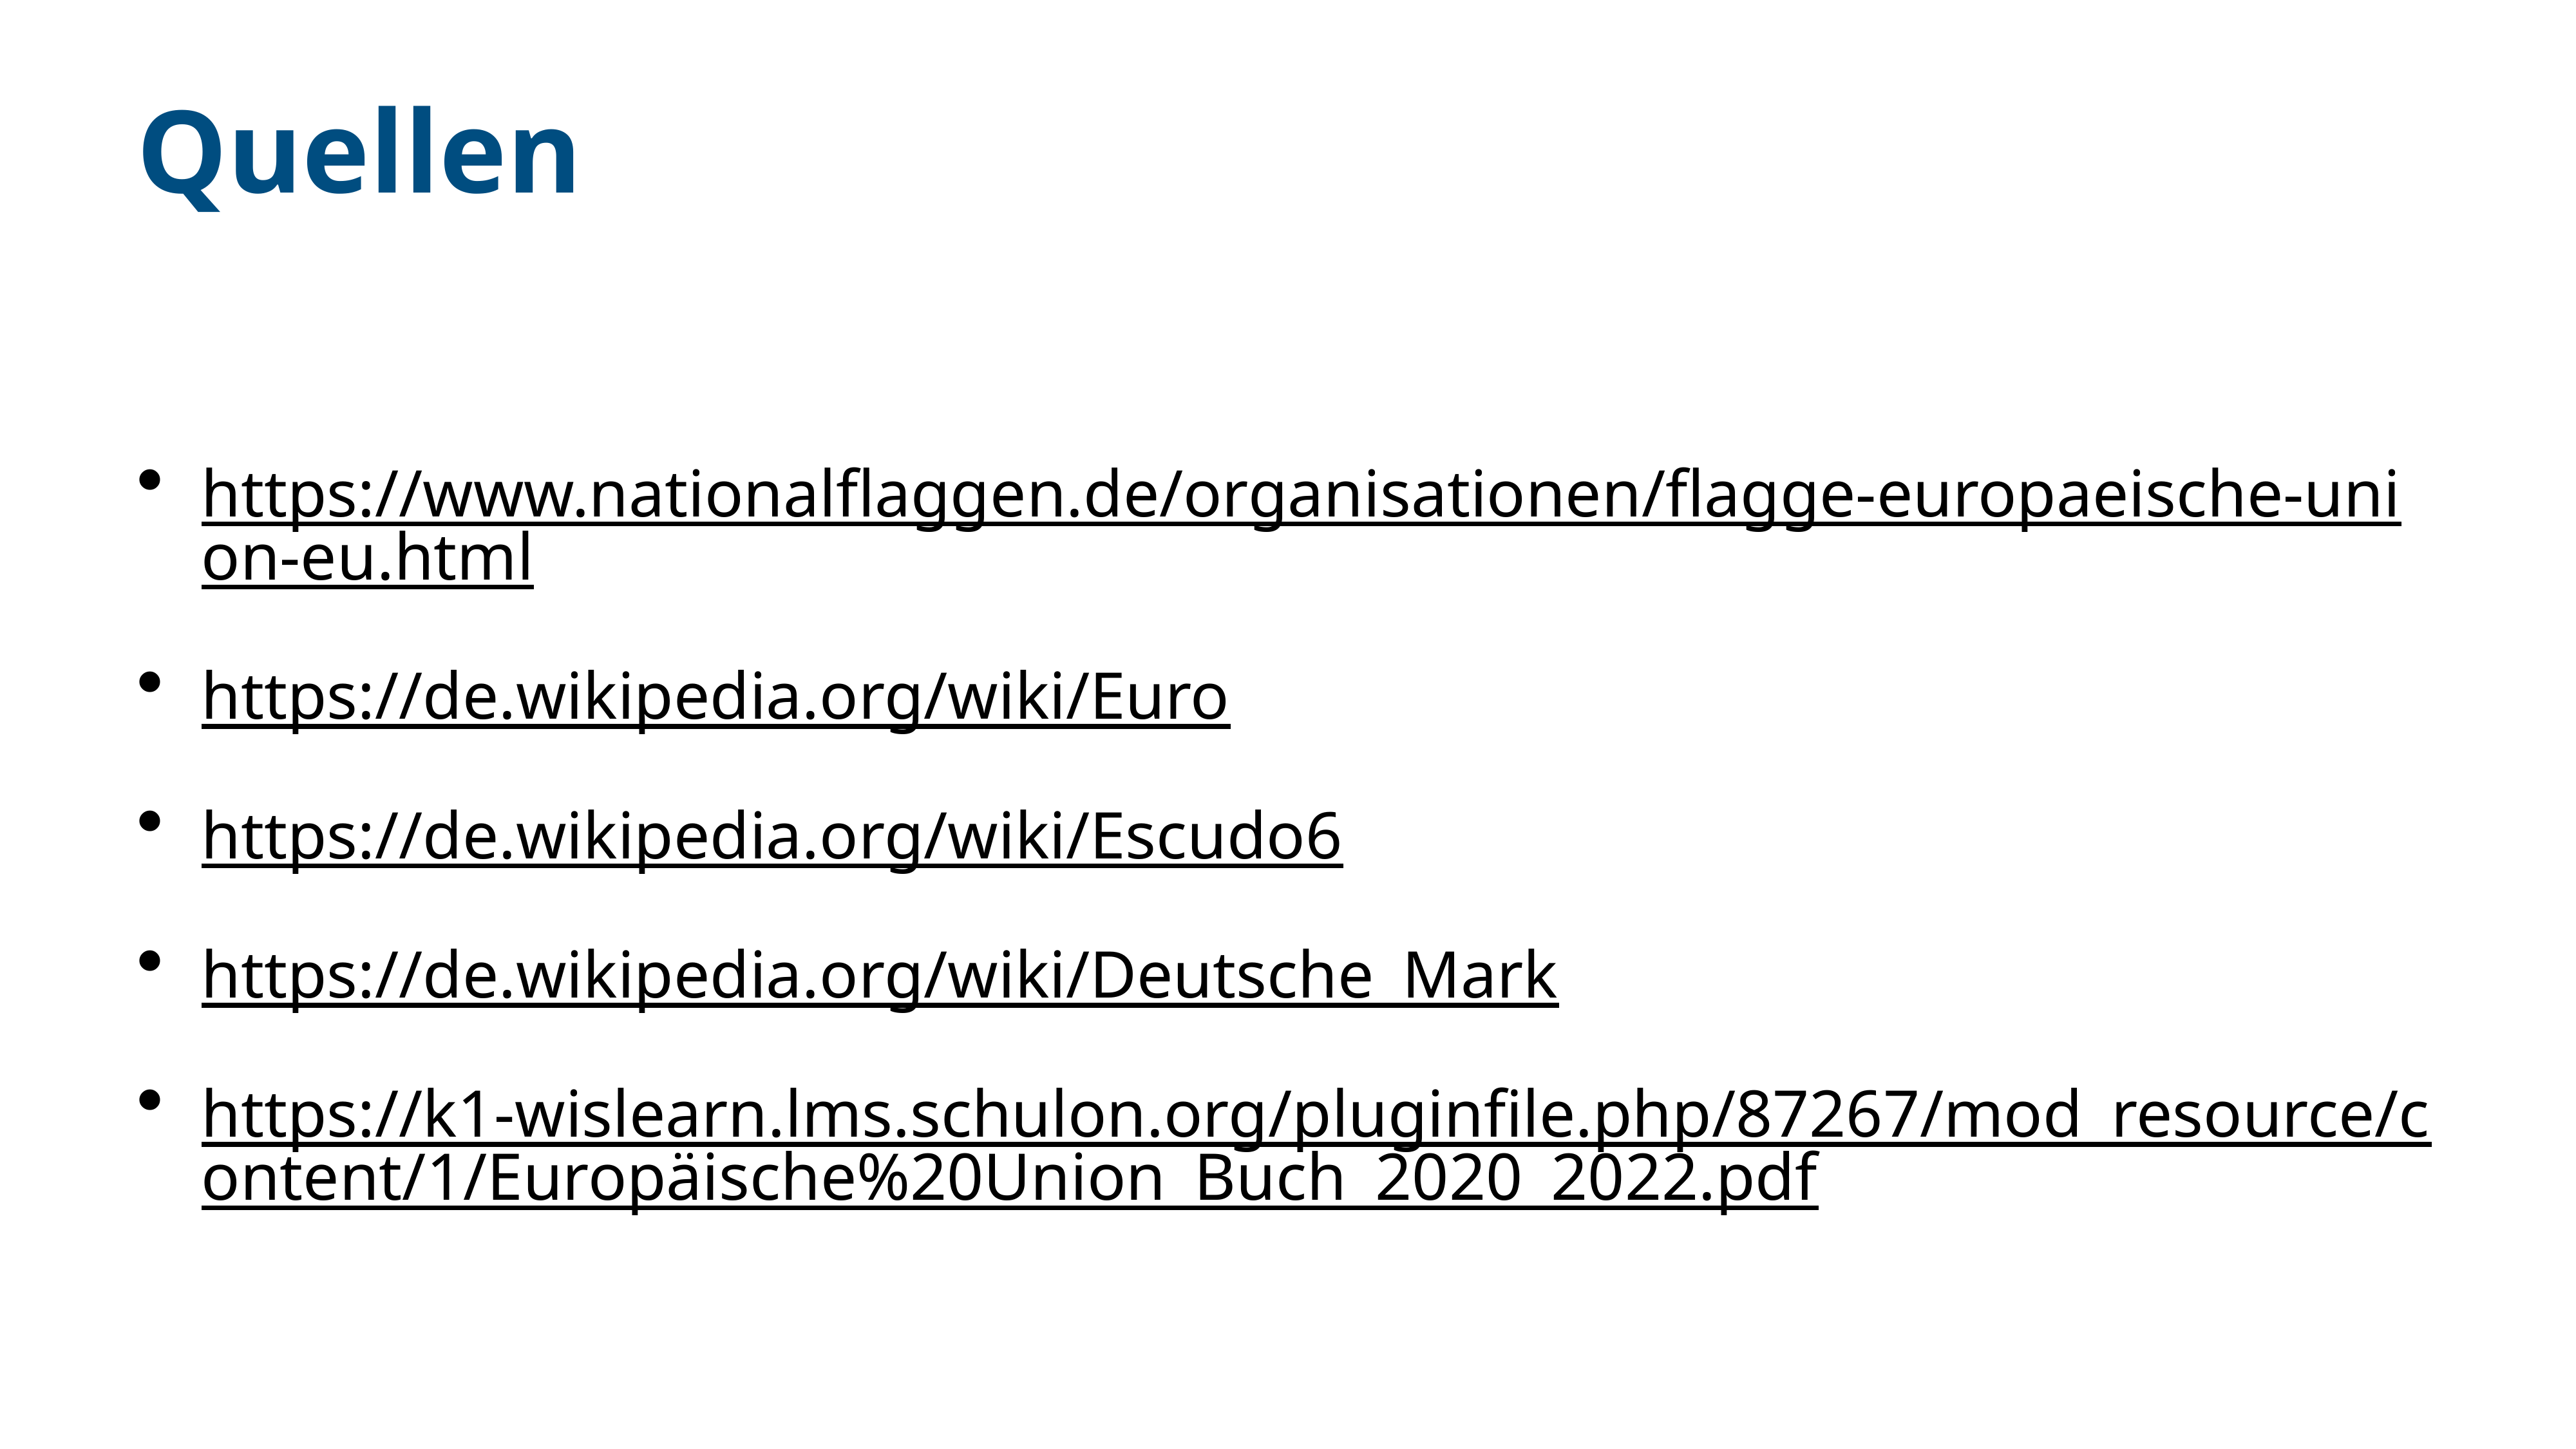

# Quellen
https://www.nationalflaggen.de/organisationen/flagge-europaeische-union-eu.html
https://de.wikipedia.org/wiki/Euro
https://de.wikipedia.org/wiki/Escudo6
https://de.wikipedia.org/wiki/Deutsche_Mark
https://k1-wislearn.lms.schulon.org/pluginfile.php/87267/mod_resource/content/1/Europäische%20Union_Buch_2020_2022.pdf